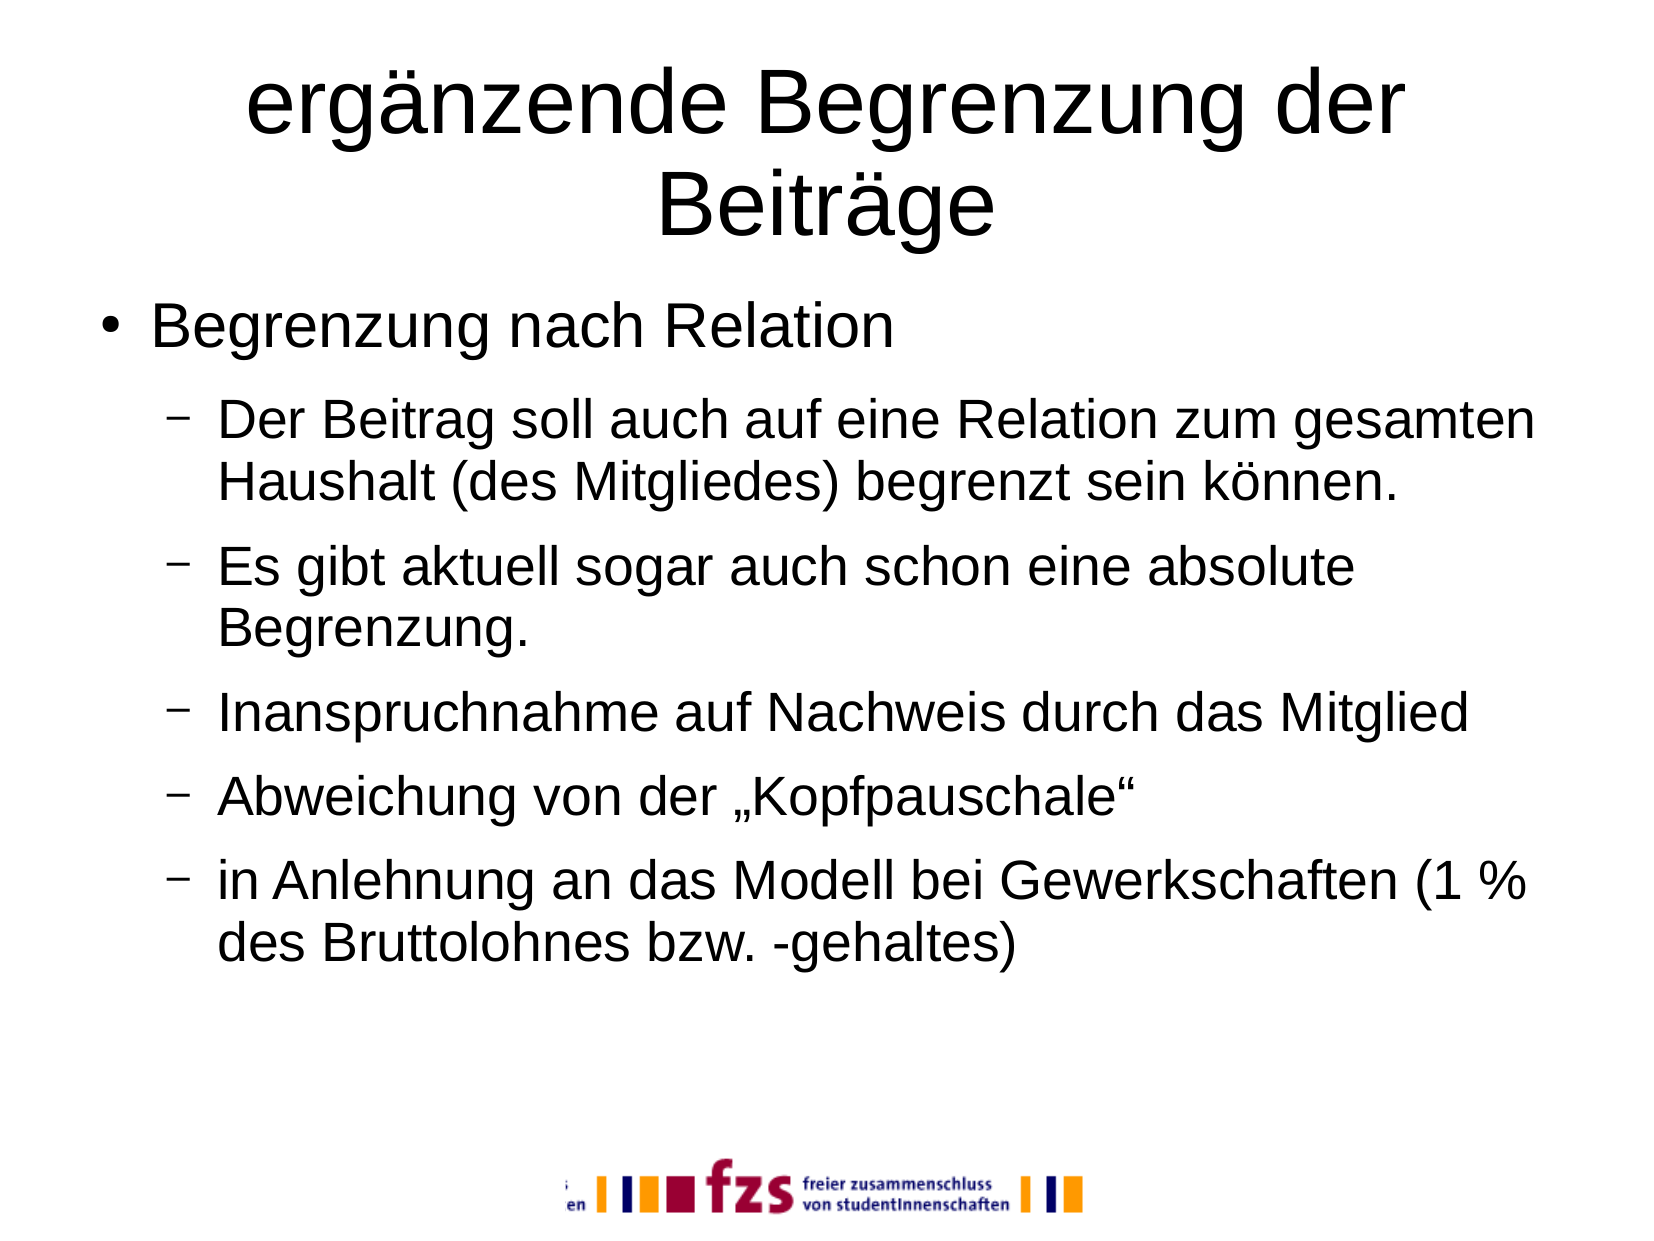

# ergänzende Begrenzung der Beiträge
Begrenzung nach Relation
Der Beitrag soll auch auf eine Relation zum gesamten Haushalt (des Mitgliedes) begrenzt sein können.
Es gibt aktuell sogar auch schon eine absolute Begrenzung.
Inanspruchnahme auf Nachweis durch das Mitglied
Abweichung von der „Kopfpauschale“
in Anlehnung an das Modell bei Gewerkschaften (1 % des Bruttolohnes bzw. -gehaltes)